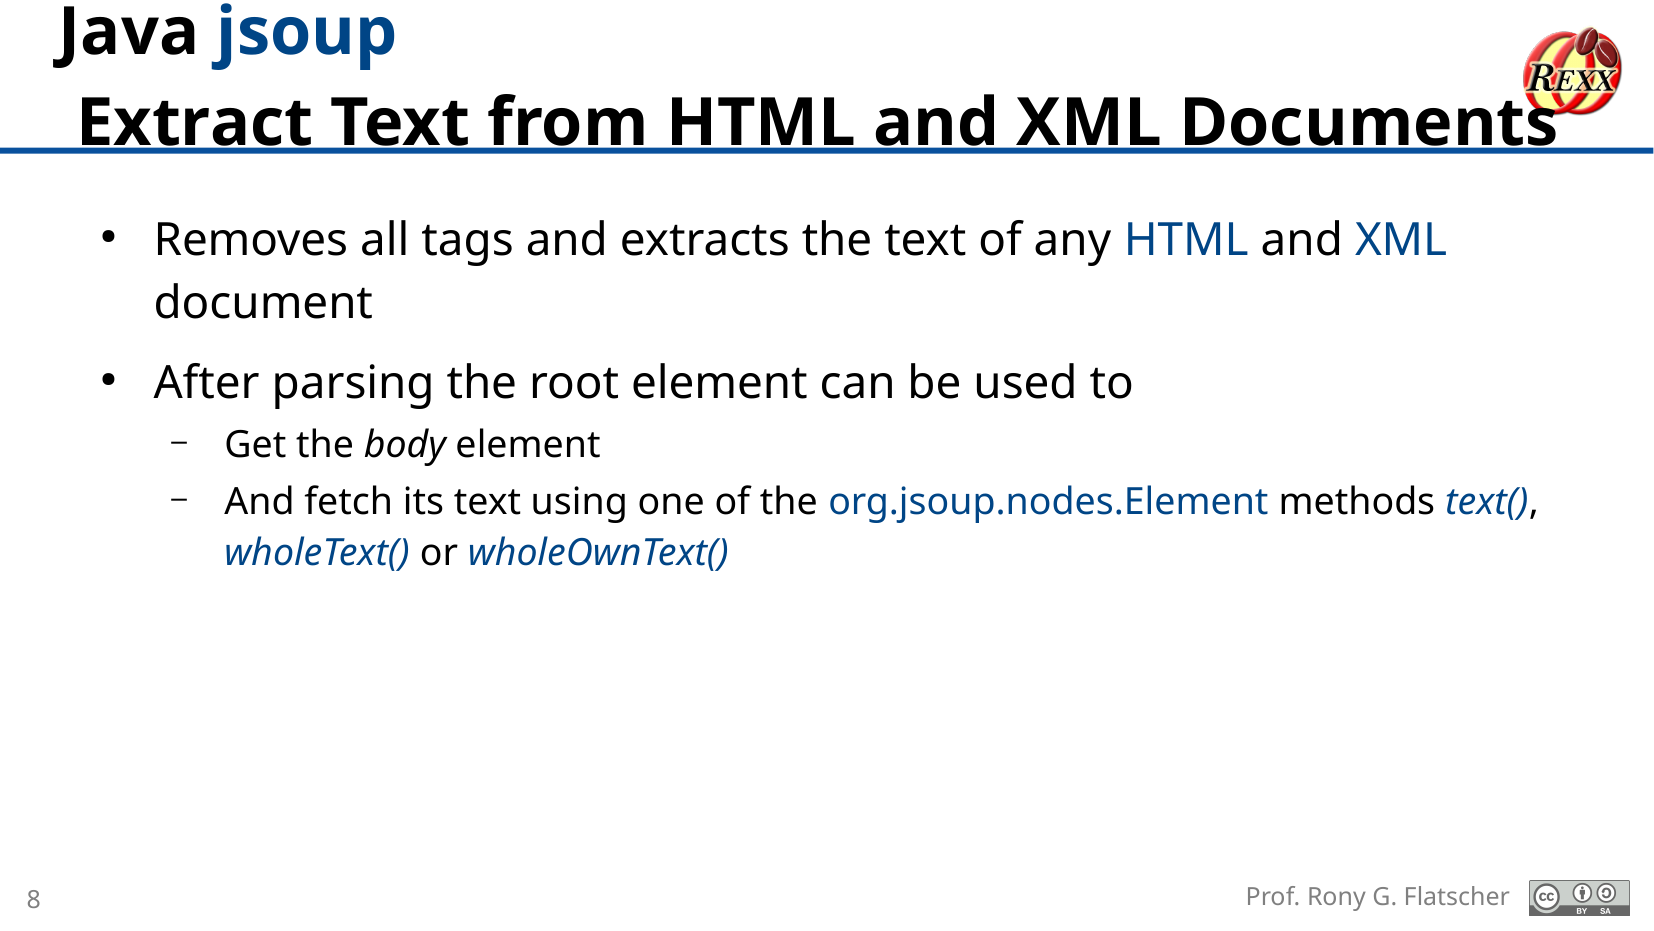

# Java jsoup Extract Text from HTML and XML Documents
Removes all tags and extracts the text of any HTML and XML document
After parsing the root element can be used to
Get the body element
And fetch its text using one of the org.jsoup.nodes.Element methods text(), wholeText() or wholeOwnText()